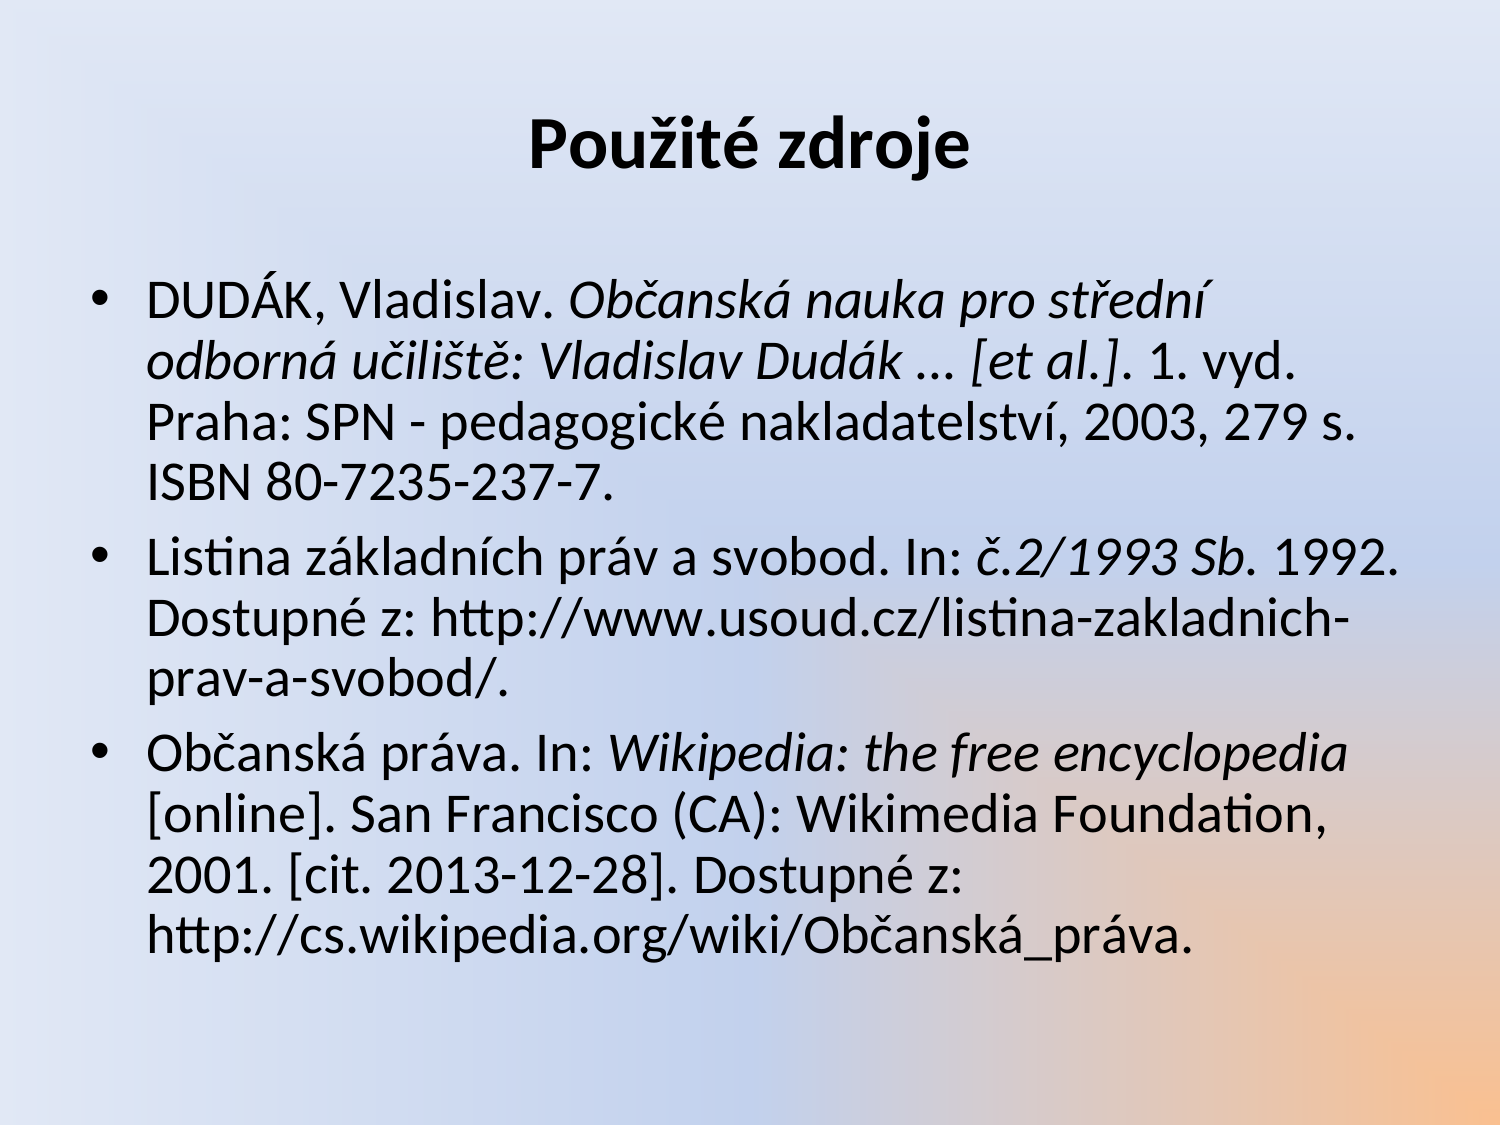

# Použité zdroje
DUDÁK, Vladislav. Občanská nauka pro střední odborná učiliště: Vladislav Dudák ... [et al.]. 1. vyd. Praha: SPN - pedagogické nakladatelství, 2003, 279 s. ISBN 80-7235-237-7.
Listina základních práv a svobod. In: č.2/1993 Sb. 1992. Dostupné z: http://www.usoud.cz/listina-zakladnich-prav-a-svobod/.
Občanská práva. In: Wikipedia: the free encyclopedia [online]. San Francisco (CA): Wikimedia Foundation, 2001. [cit. 2013-12-28]. Dostupné z: http://cs.wikipedia.org/wiki/Občanská_práva.